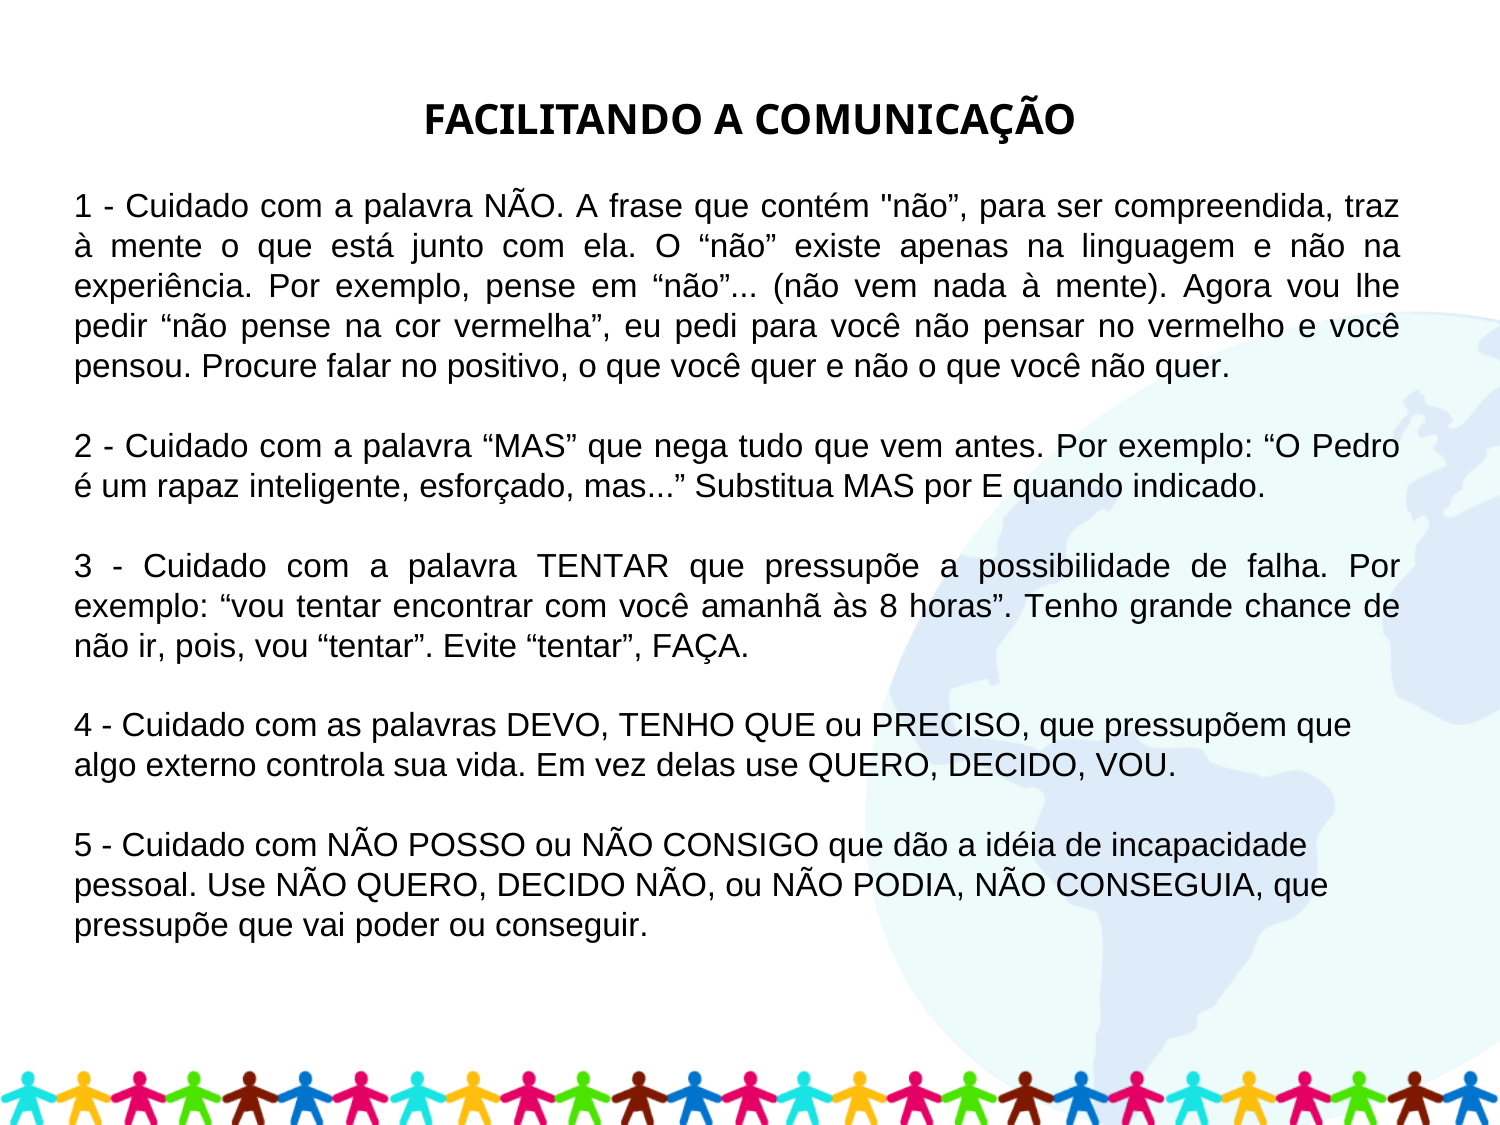

# FACILITANDO A COMUNICAÇÃO
1 - Cuidado com a palavra NÃO. A frase que contém "não”, para ser compreendida, traz à mente o que está junto com ela. O “não” existe apenas na linguagem e não na experiência. Por exemplo, pense em “não”... (não vem nada à mente). Agora vou lhe pedir “não pense na cor vermelha”, eu pedi para você não pensar no vermelho e você pensou. Procure falar no positivo, o que você quer e não o que você não quer.
2 - Cuidado com a palavra “MAS” que nega tudo que vem antes. Por exemplo: “O Pedro é um rapaz inteligente, esforçado, mas...” Substitua MAS por E quando indicado.
3 - Cuidado com a palavra TENTAR que pressupõe a possibilidade de falha. Por exemplo: “vou tentar encontrar com você amanhã às 8 horas”. Tenho grande chance de não ir, pois, vou “tentar”. Evite “tentar”, FAÇA.
4 - Cuidado com as palavras DEVO, TENHO QUE ou PRECISO, que pressupõem que algo externo controla sua vida. Em vez delas use QUERO, DECIDO, VOU.
5 - Cuidado com NÃO POSSO ou NÃO CONSIGO que dão a idéia de incapacidade pessoal. Use NÃO QUERO, DECIDO NÃO, ou NÃO PODIA, NÃO CONSEGUIA, que pressupõe que vai poder ou conseguir.